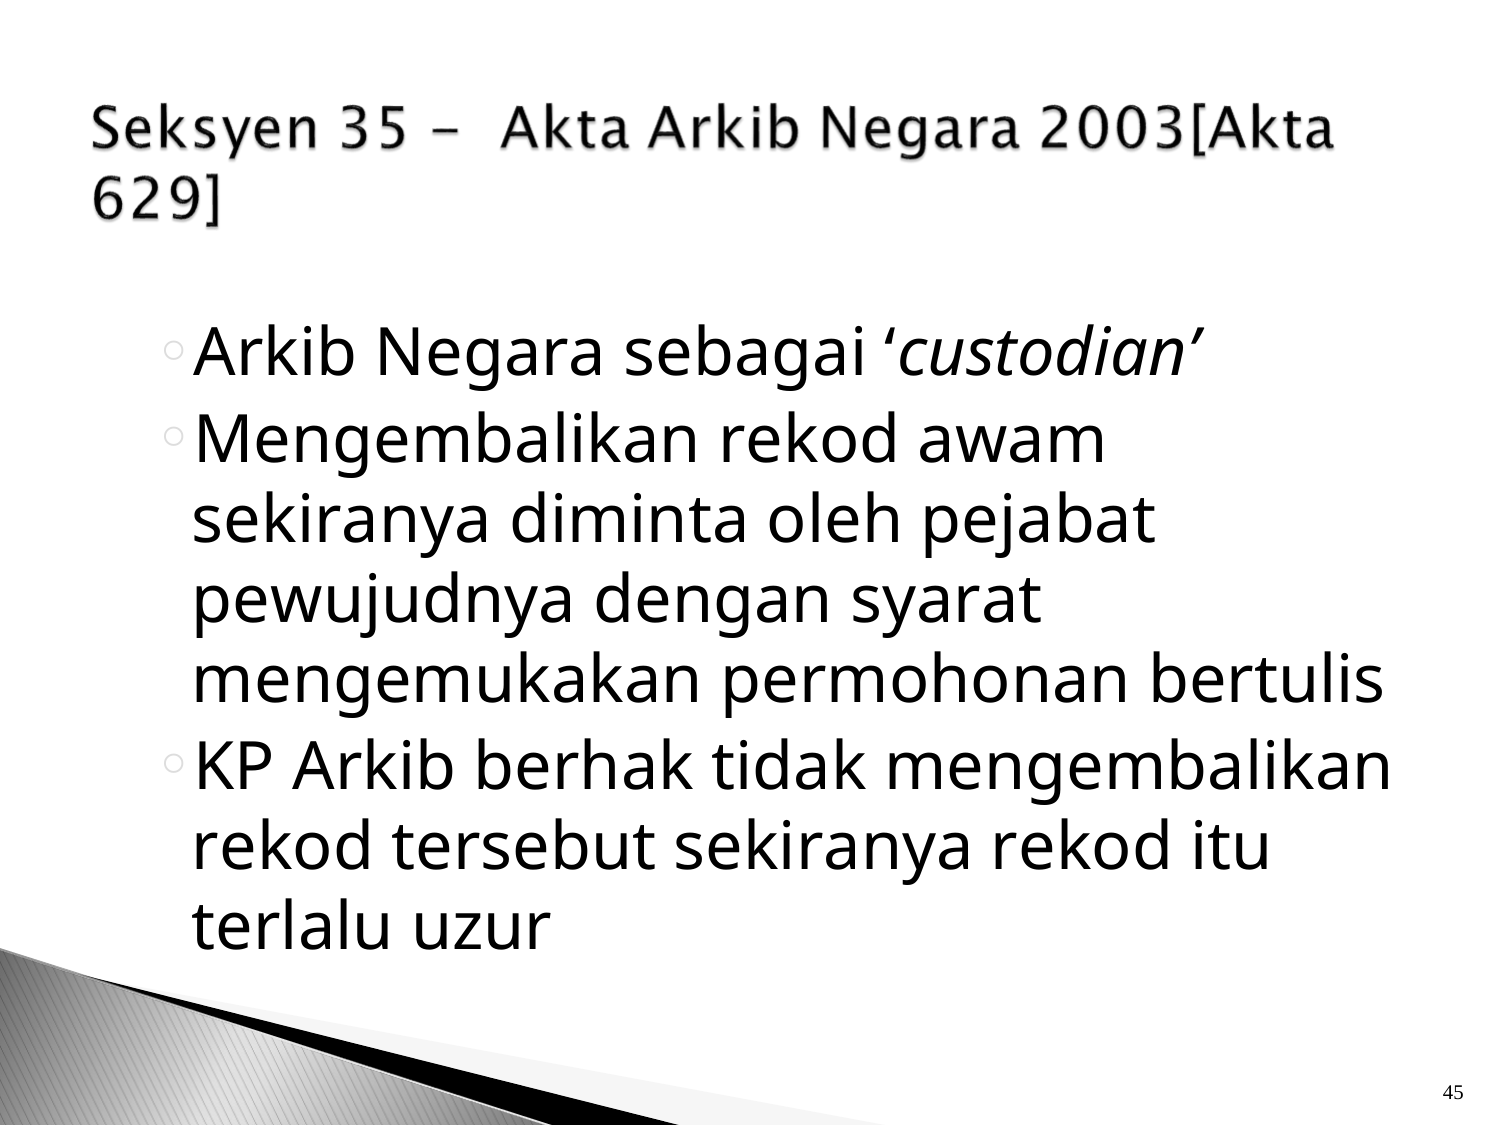

# Arkib Negara sebagai ‘custodian’
Mengembalikan rekod awam sekiranya diminta oleh pejabat pewujudnya dengan syarat mengemukakan permohonan bertulis
KP Arkib berhak tidak mengembalikan rekod tersebut sekiranya rekod itu terlalu uzur